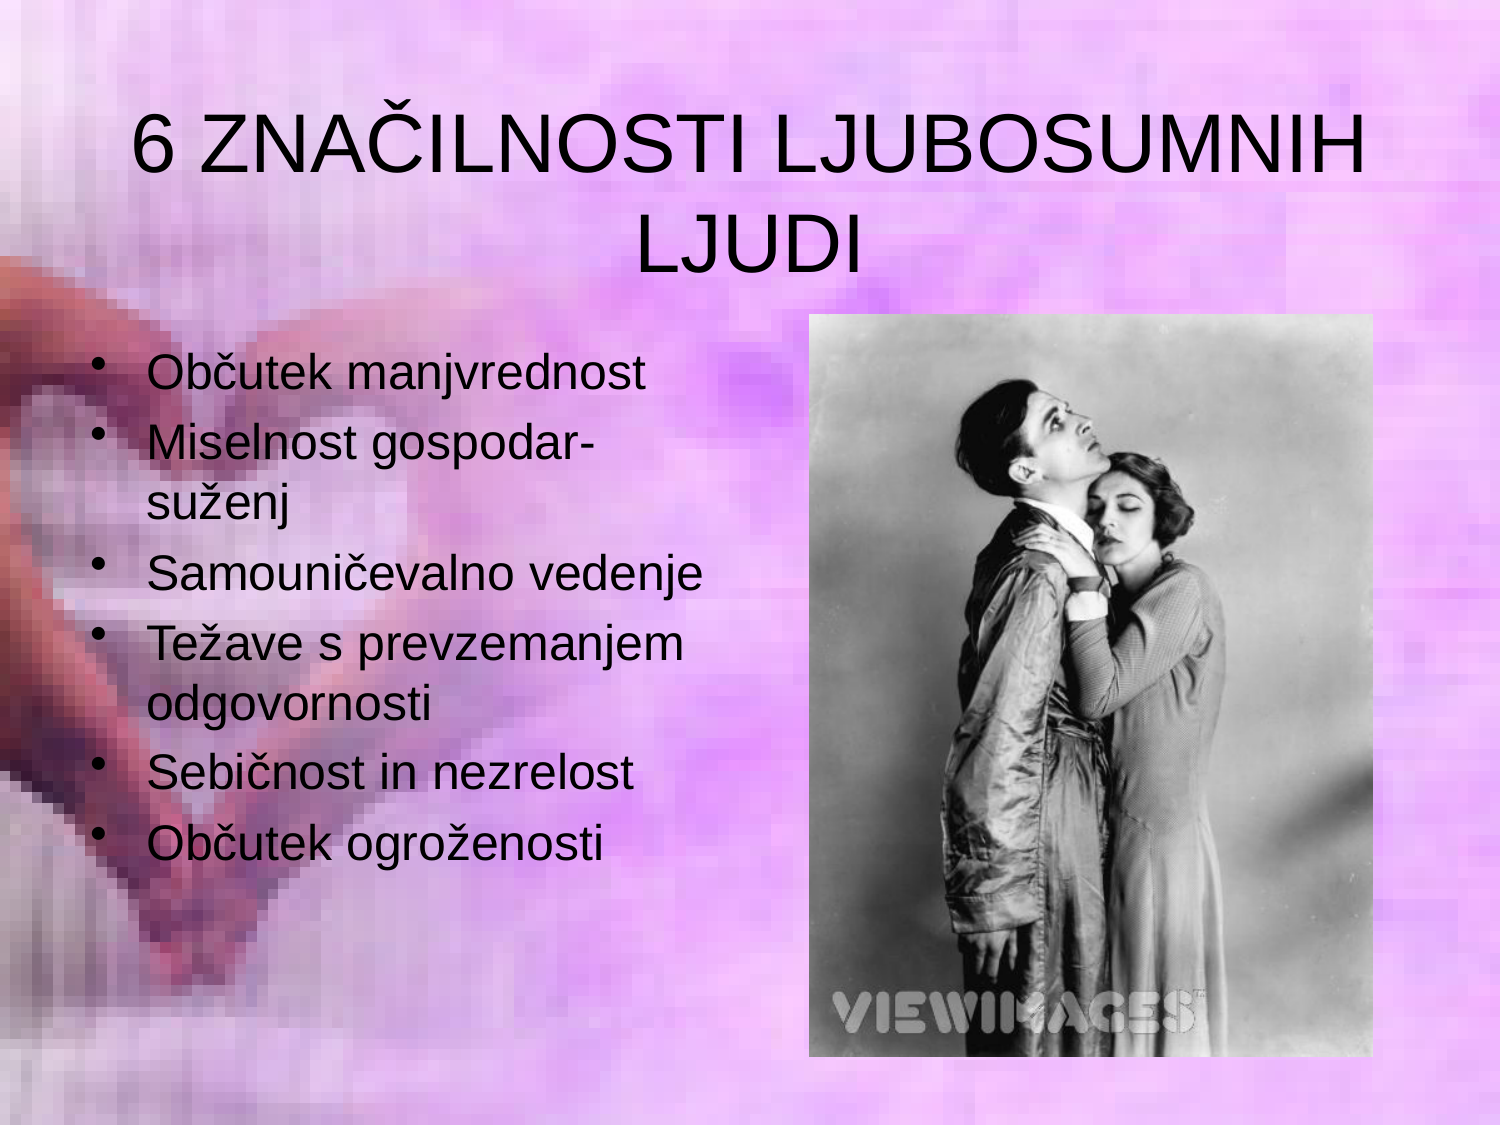

# 6 ZNAČILNOSTI LJUBOSUMNIH LJUDI
Občutek manjvrednost
Miselnost gospodar-suženj
Samouničevalno vedenje
Težave s prevzemanjem odgovornosti
Sebičnost in nezrelost
Občutek ogroženosti